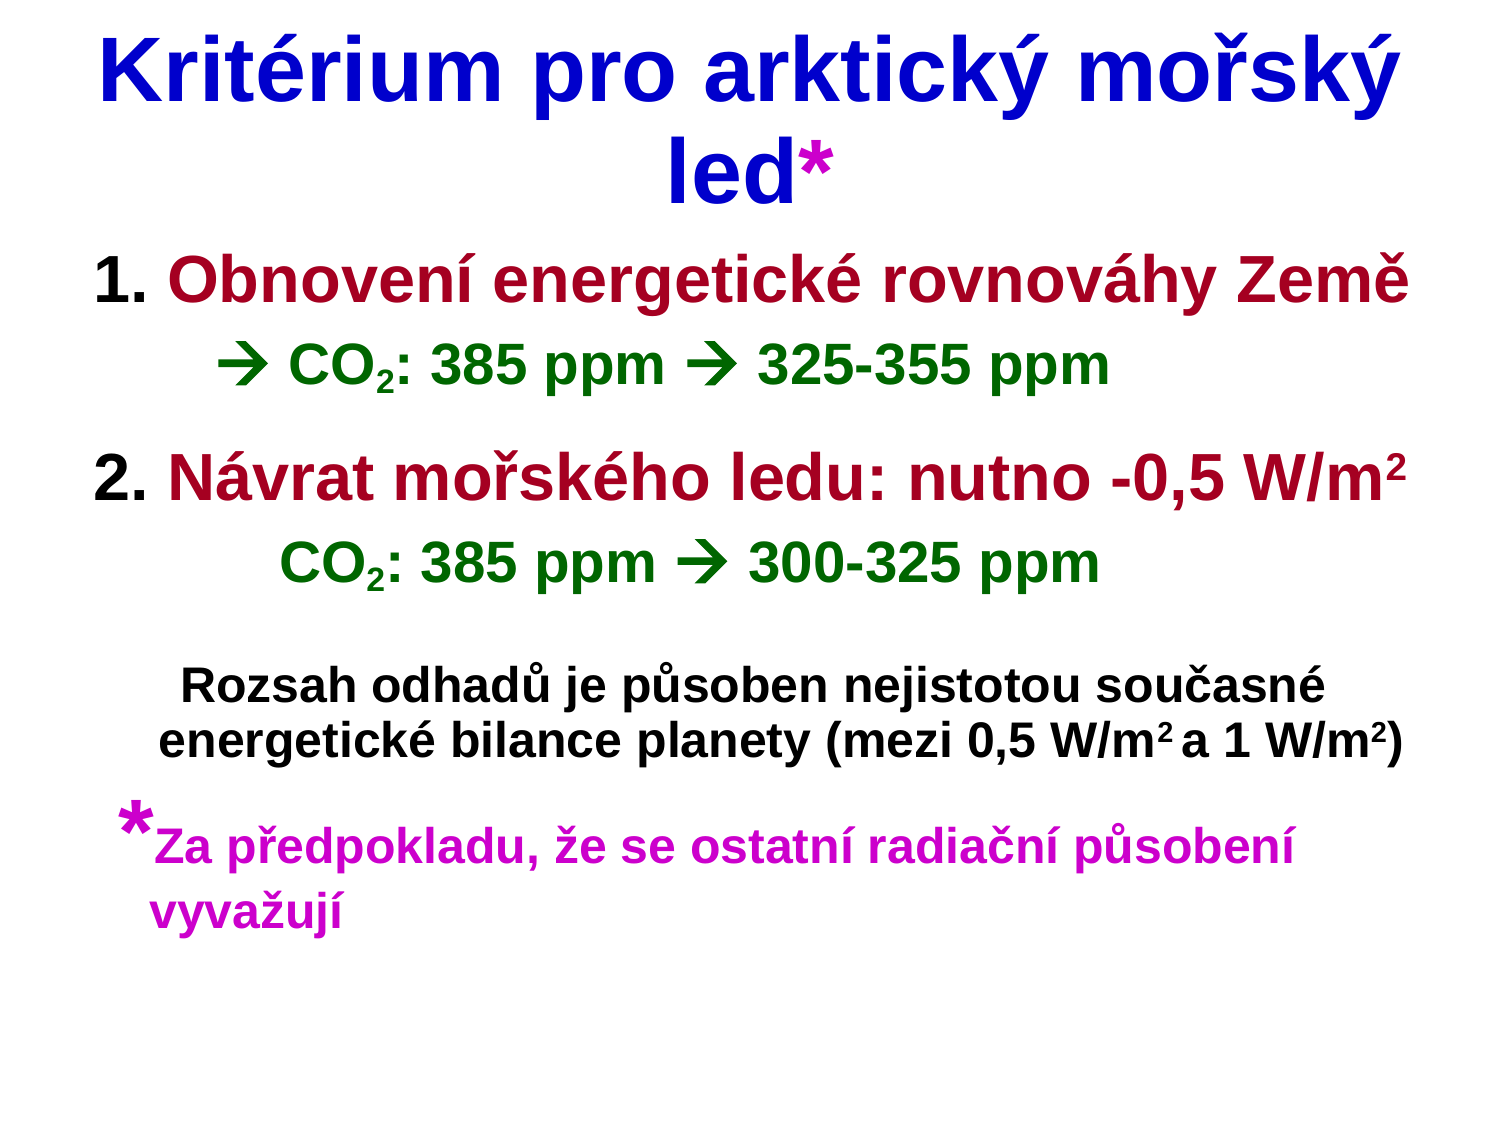

# Kritérium pro arktický mořský led*
1. Obnovení energetické rovnováhy Země
	  CO2: 385 ppm  325-355 ppm
2. Návrat mořského ledu: nutno -0,5 W/m2
	 CO2: 385 ppm  300-325 ppm
Rozsah odhadů je působen nejistotou současné energetické bilance planety (mezi 0,5 W/m2 a 1 W/m2)
 *Za předpokladu, že se ostatní radiační působení vyvažují